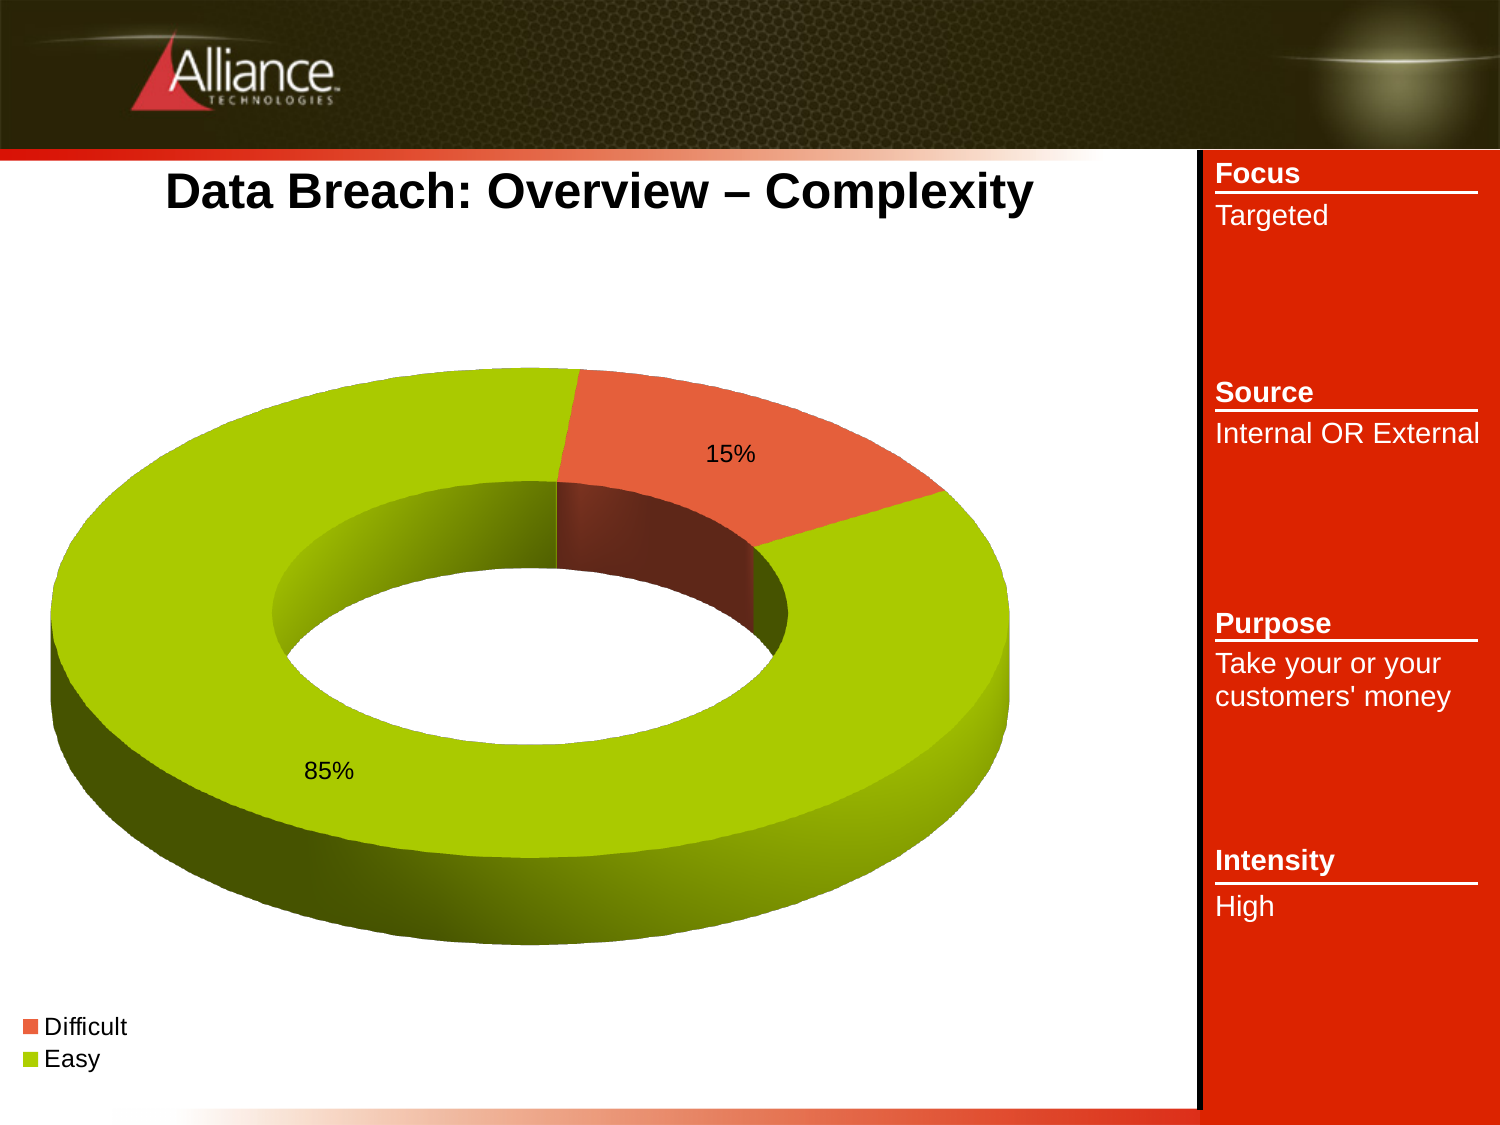

Focus
Data Breach: Overview – Complexity
Targeted
### Chart
| Category | Column C |
|---|---|
| Difficult | 0.15 |
| Easy | 0.85 |Source
Internal OR External
Purpose
Take your or your customers' money
Intensity
High